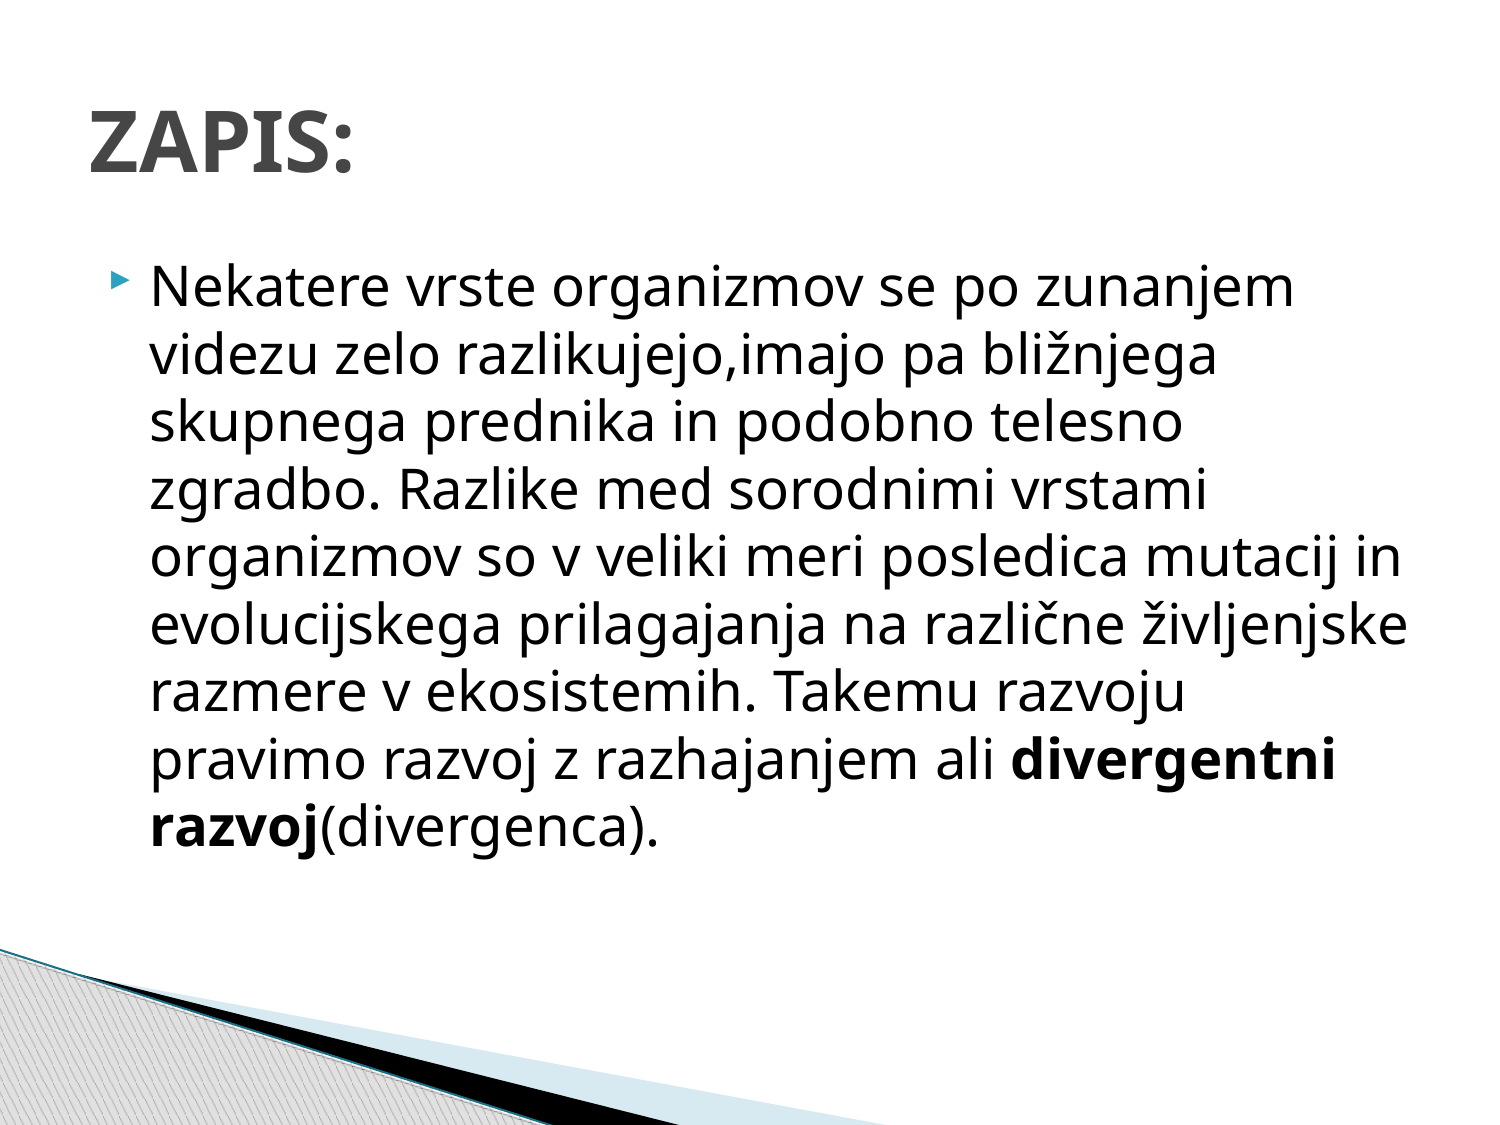

ZAPIS:
# Nekatere vrste organizmov se po zunanjem videzu zelo razlikujejo,imajo pa bližnjega skupnega prednika in podobno telesno zgradbo. Razlike med sorodnimi vrstami organizmov so v veliki meri posledica mutacij in evolucijskega prilagajanja na različne življenjske razmere v ekosistemih. Takemu razvoju pravimo razvoj z razhajanjem ali divergentni razvoj(divergenca).